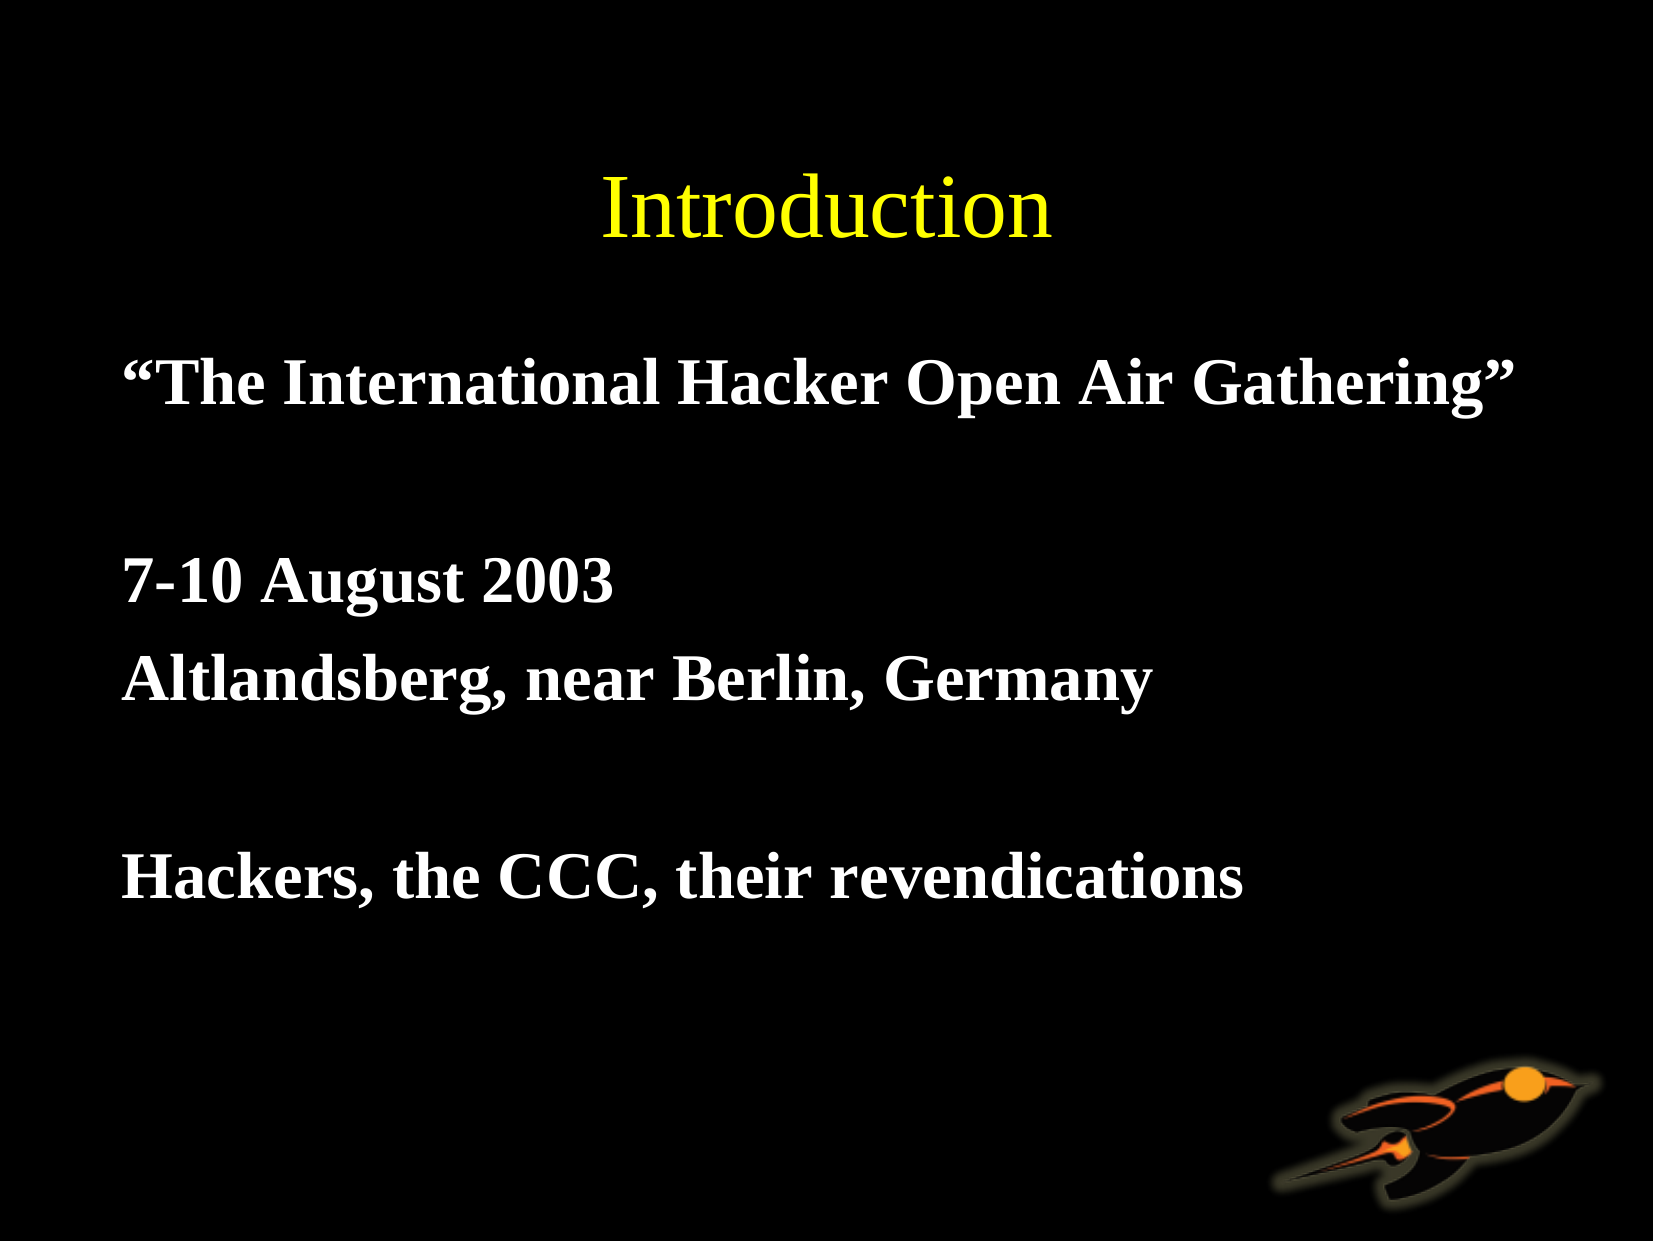

# Introduction
“The International Hacker Open Air Gathering”
7-10 August 2003
Altlandsberg, near Berlin, Germany
Hackers, the CCC, their revendications